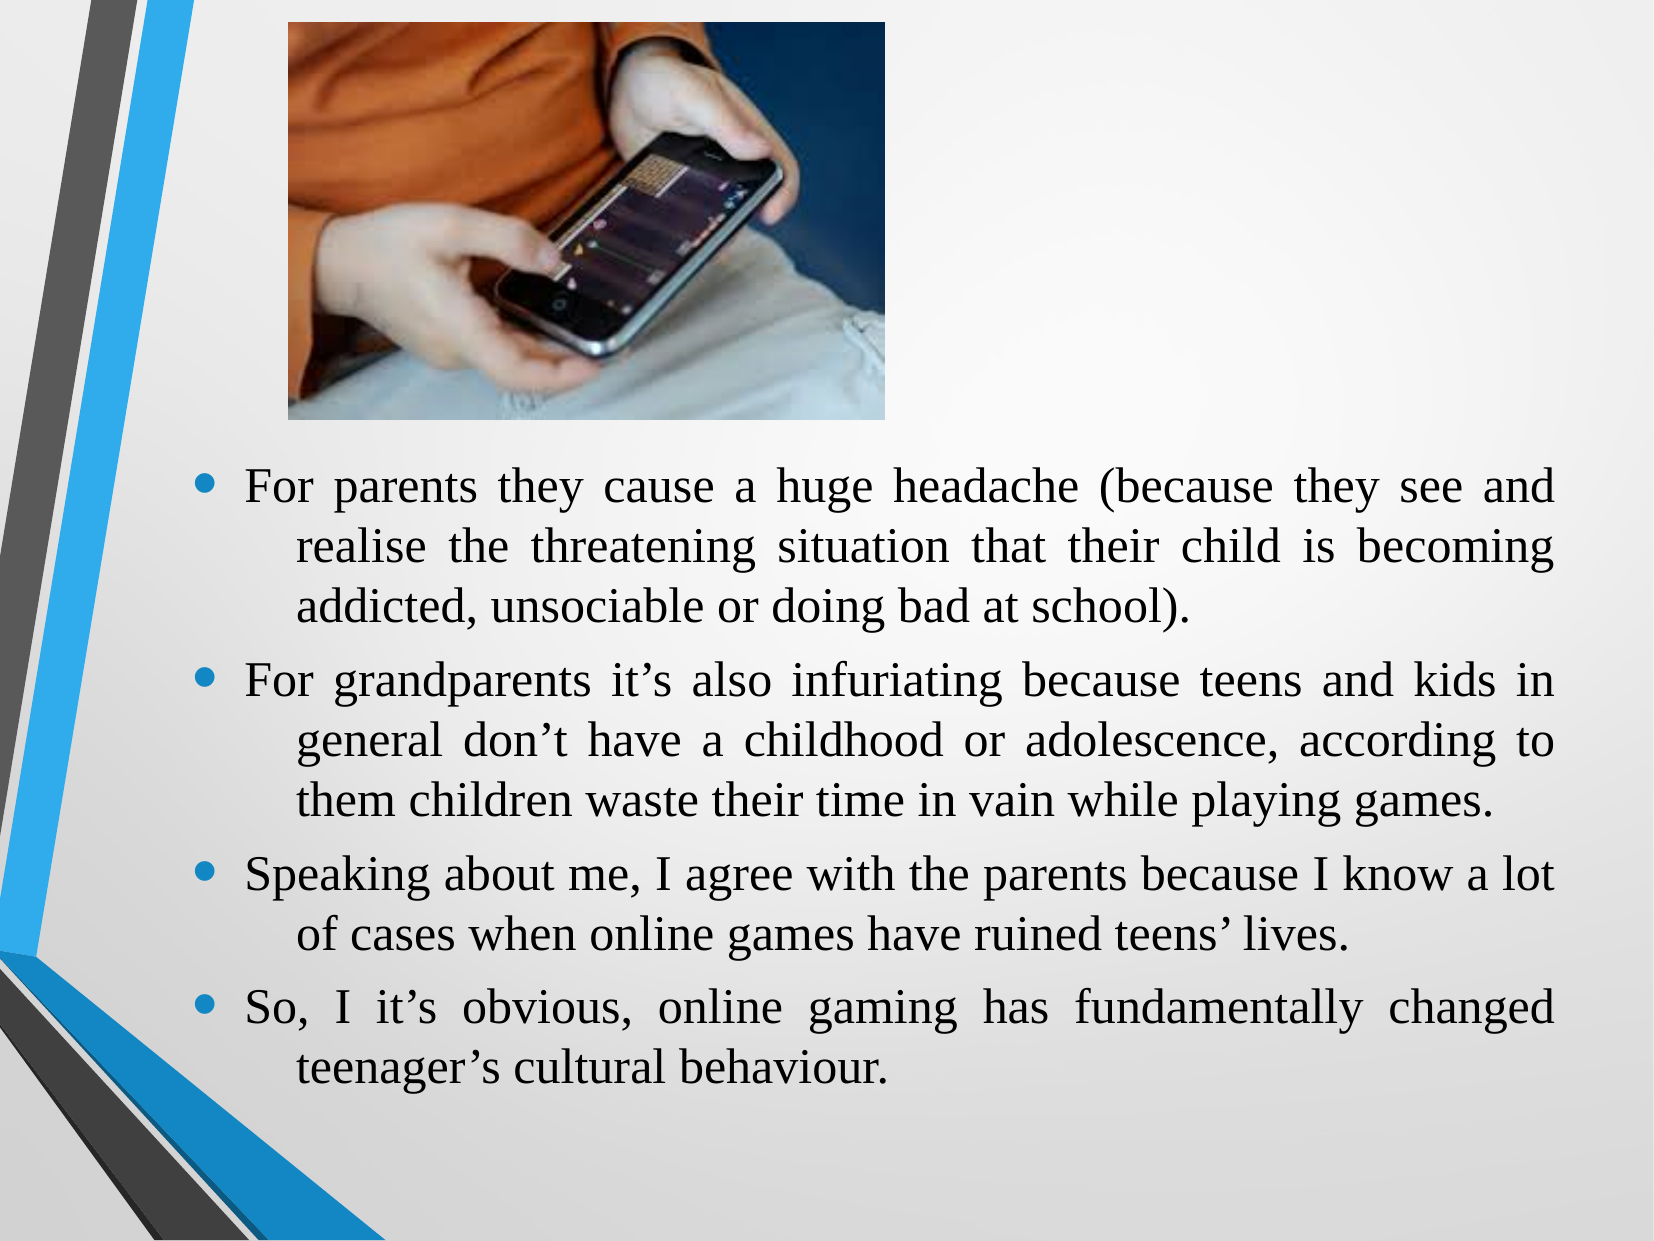

# For parents they cause a huge headache (because they see and realise the threatening situation that their child is becoming addicted, unsociable or doing bad at school).
For grandparents it’s also infuriating because teens and kids in general don’t have a childhood or adolescence, according to them children waste their time in vain while playing games.
Speaking about me, I agree with the parents because I know a lot of cases when online games have ruined teens’ lives.
So, I it’s obvious, online gaming has fundamentally changed teenager’s cultural behaviour.